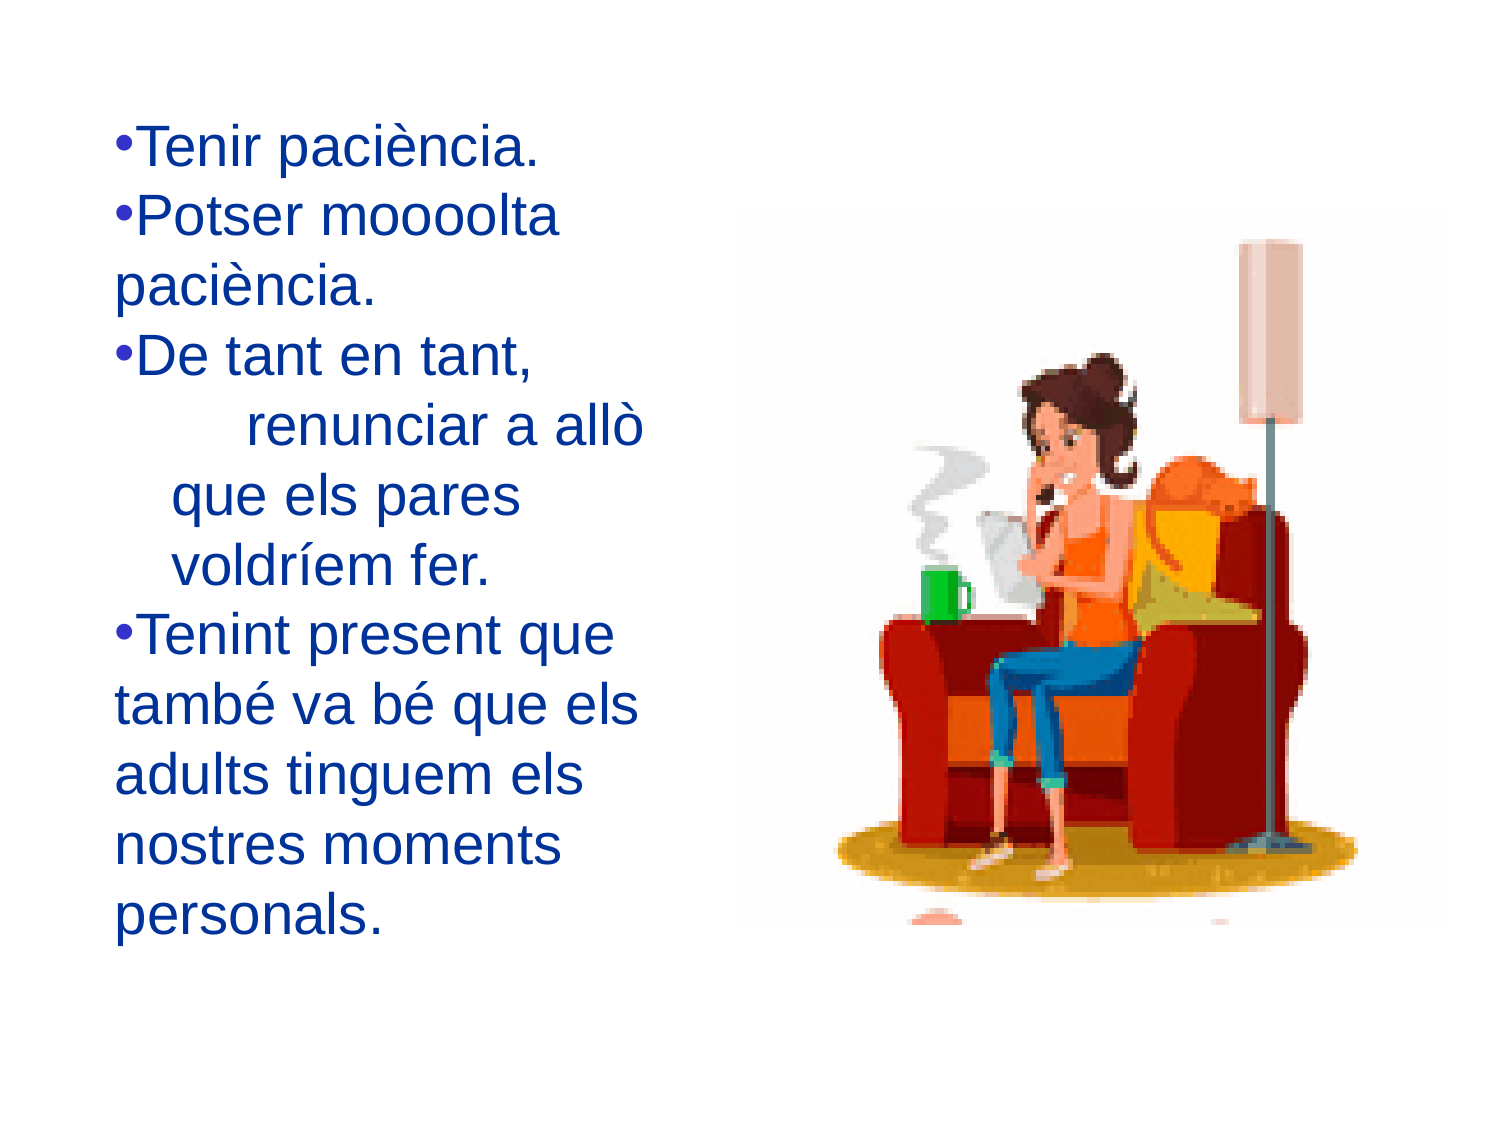

# Tenir paciència.
Potser moooolta paciència.
De tant en tant,
	renunciar a allò que els pares voldríem fer.
Tenint present que també va bé que els adults tinguem els nostres moments personals.